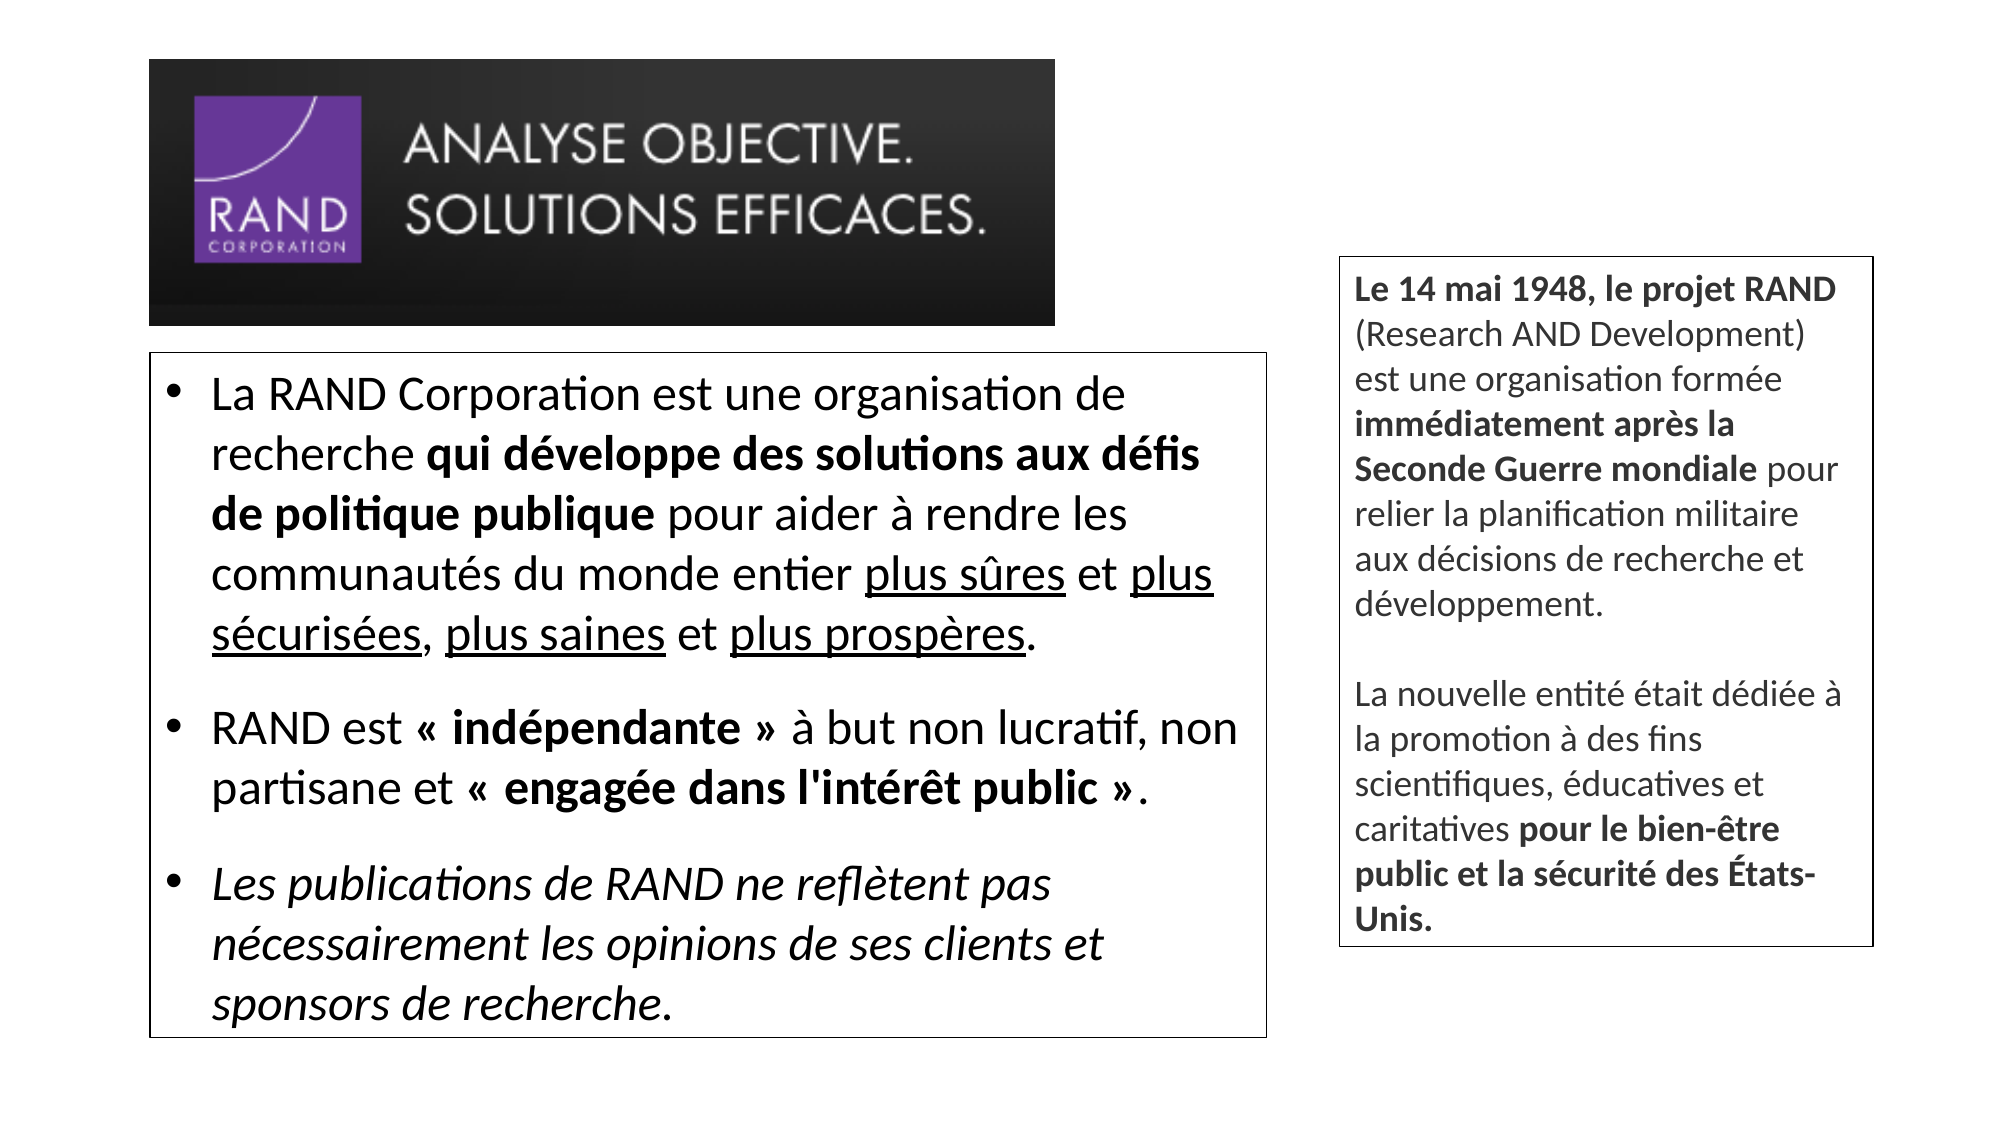

Le 14 mai 1948, le projet RAND (Research AND Development) est une organisation formée immédiatement après la Seconde Guerre mondiale pour relier la planification militaire aux décisions de recherche et développement.
La nouvelle entité était dédiée à la promotion à des fins scientifiques, éducatives et caritatives pour le bien-être public et la sécurité des États-Unis.
La RAND Corporation est une organisation de recherche qui développe des solutions aux défis de politique publique pour aider à rendre les communautés du monde entier plus sûres et plus sécurisées, plus saines et plus prospères.
RAND est « indépendante » à but non lucratif, non partisane et « engagée dans l'intérêt public ».
Les publications de RAND ne reflètent pas nécessairement les opinions de ses clients et sponsors de recherche.